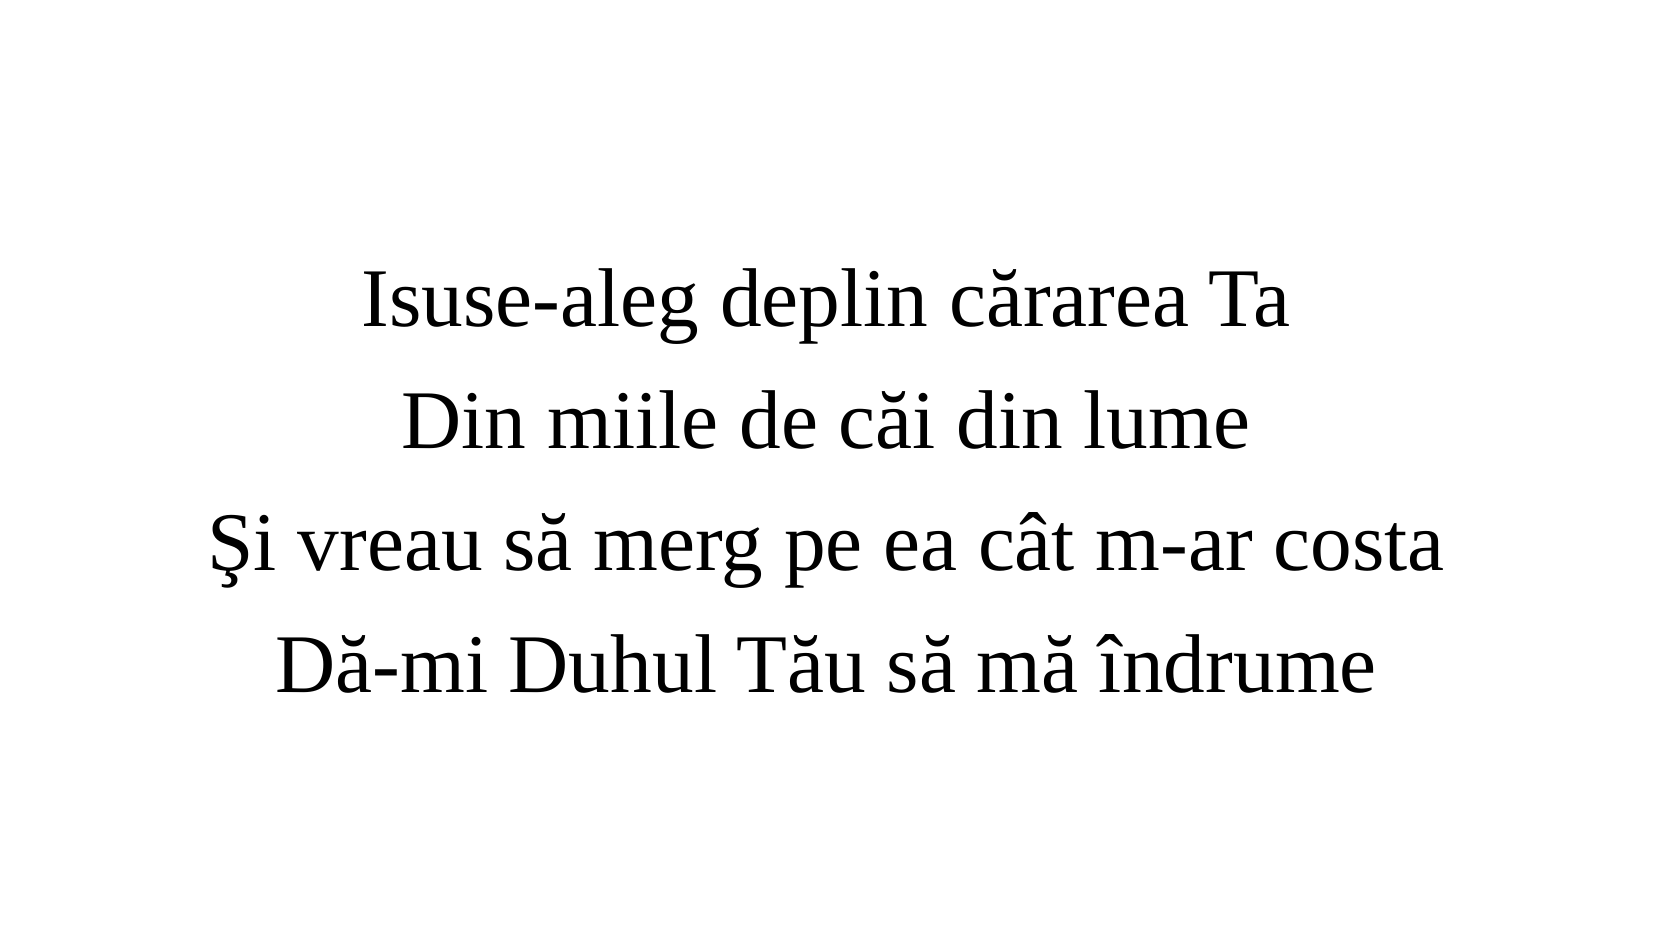

# Isuse-aleg deplin cărarea Ta
Din miile de căi din lume
Şi vreau să merg pe ea cât m-ar costa
Dă-mi Duhul Tău să mă îndrume